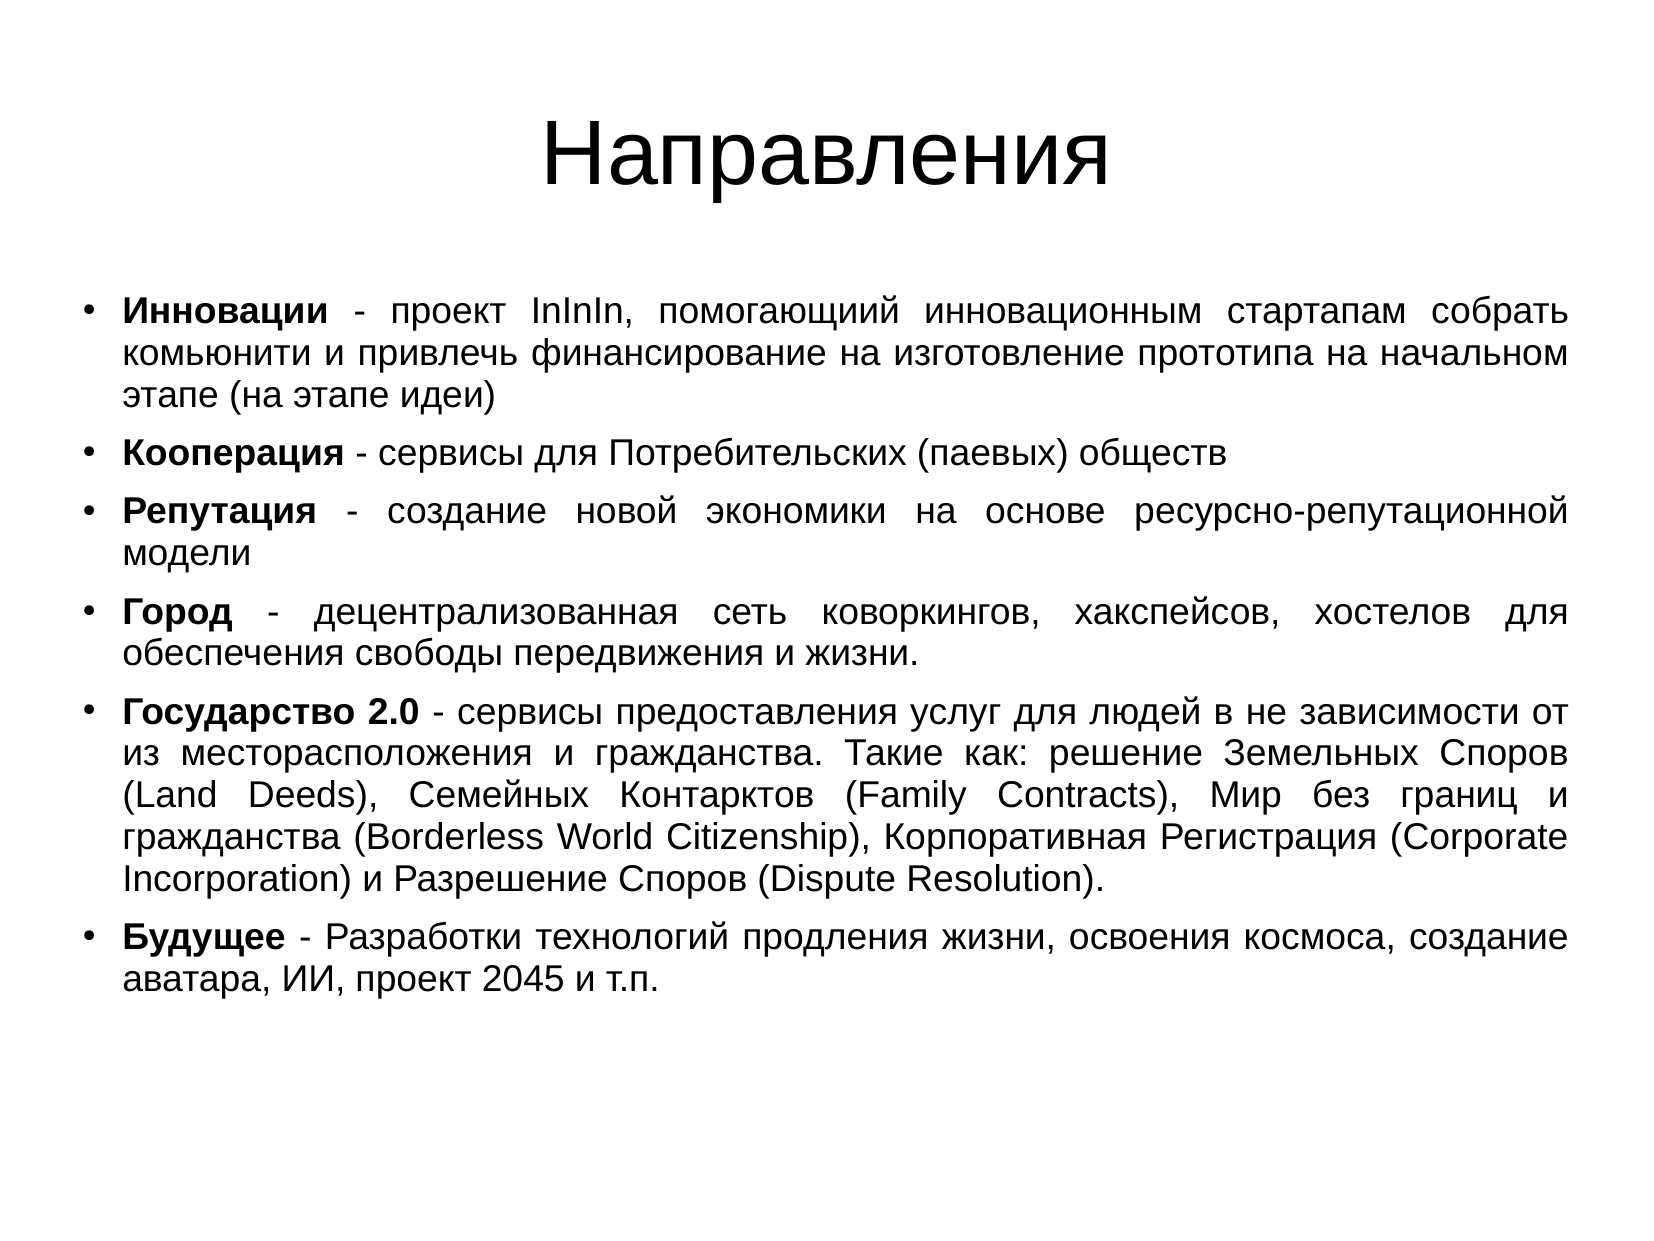

# Направления
Инновации - проект InInIn, помогающиий инновационным стартапам собрать комьюнити и привлечь финансирование на изготовление прототипа на начальном этапе (на этапе идеи)
Кооперация - сервисы для Потребительских (паевых) обществ
Репутация - создание новой экономики на основе ресурсно-репутационной модели
Город - децентрализованная сеть коворкингов, хакспейсов, хостелов для обеспечения свободы передвижения и жизни.
Государство 2.0 - сервисы предоставления услуг для людей в не зависимости от из месторасположения и гражданства. Такие как: решение Земельных Споров (Land Deeds), Семейных Контарктов (Family Contracts), Мир без границ и гражданства (Borderless World Citizenship), Корпоративная Регистрация (Corporate Incorporation) и Разрешение Споров (Dispute Resolution).
Будущее - Разработки технологий продления жизни, освоения космоса, создание аватара, ИИ, проект 2045 и т.п.